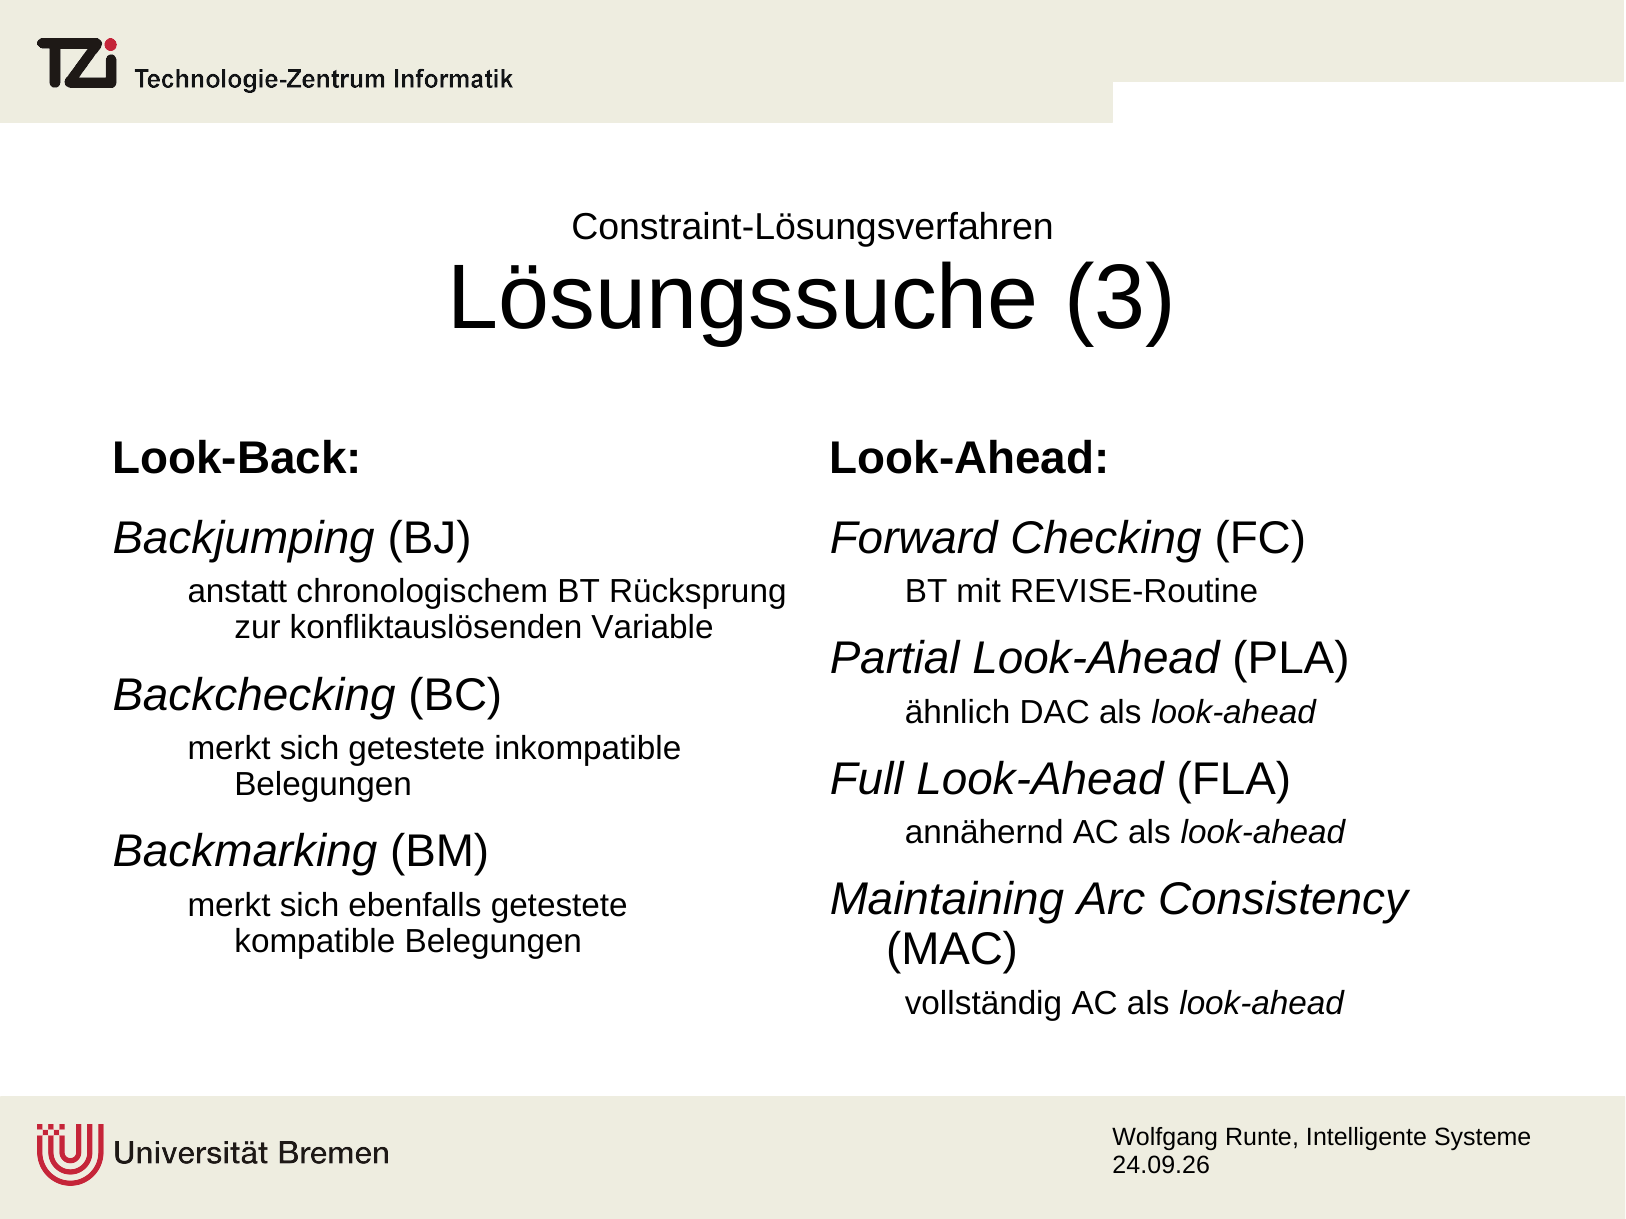

# Constraint-Lösungsverfahren Lösungssuche (3)
Look-Back:
Backjumping (BJ)
anstatt chronologischem BT Rücksprung zur konfliktauslösenden Variable
Backchecking (BC)
merkt sich getestete inkompatible Belegungen
Backmarking (BM)
merkt sich ebenfalls getestete kompatible Belegungen
Look-Ahead:
Forward Checking (FC)
BT mit REVISE-Routine
Partial Look-Ahead (PLA)
ähnlich DAC als look-ahead
Full Look-Ahead (FLA)
annähernd AC als look-ahead
Maintaining Arc Consistency (MAC)
vollständig AC als look-ahead